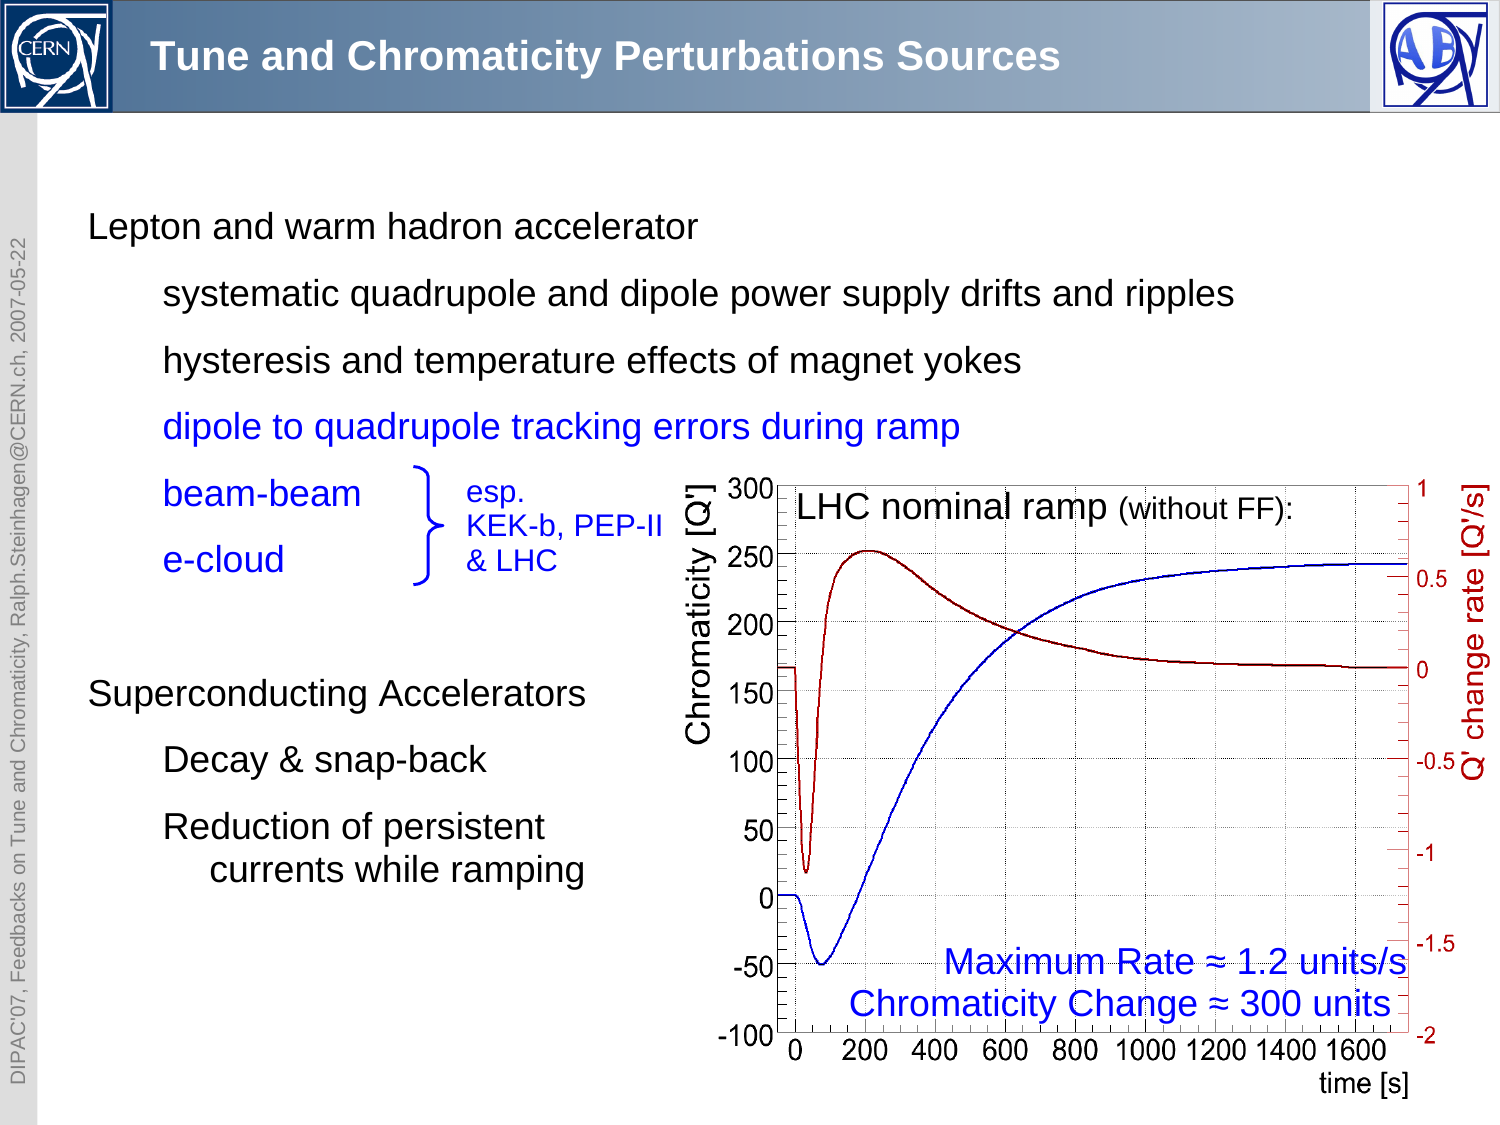

# Tune and Chromaticity Perturbations Sources
Lepton and warm hadron accelerator
systematic quadrupole and dipole power supply drifts and ripples
hysteresis and temperature effects of magnet yokes
dipole to quadrupole tracking errors during ramp
beam-beam
e-cloud
Superconducting Accelerators
Decay & snap-back
Reduction of persistent						currents while ramping
esp.
KEK-b, PEP-II
& LHC
LHC nominal ramp (without FF):
 Maximum Rate ≈ 1.2 units/s
Chromaticity Change ≈ 300 units